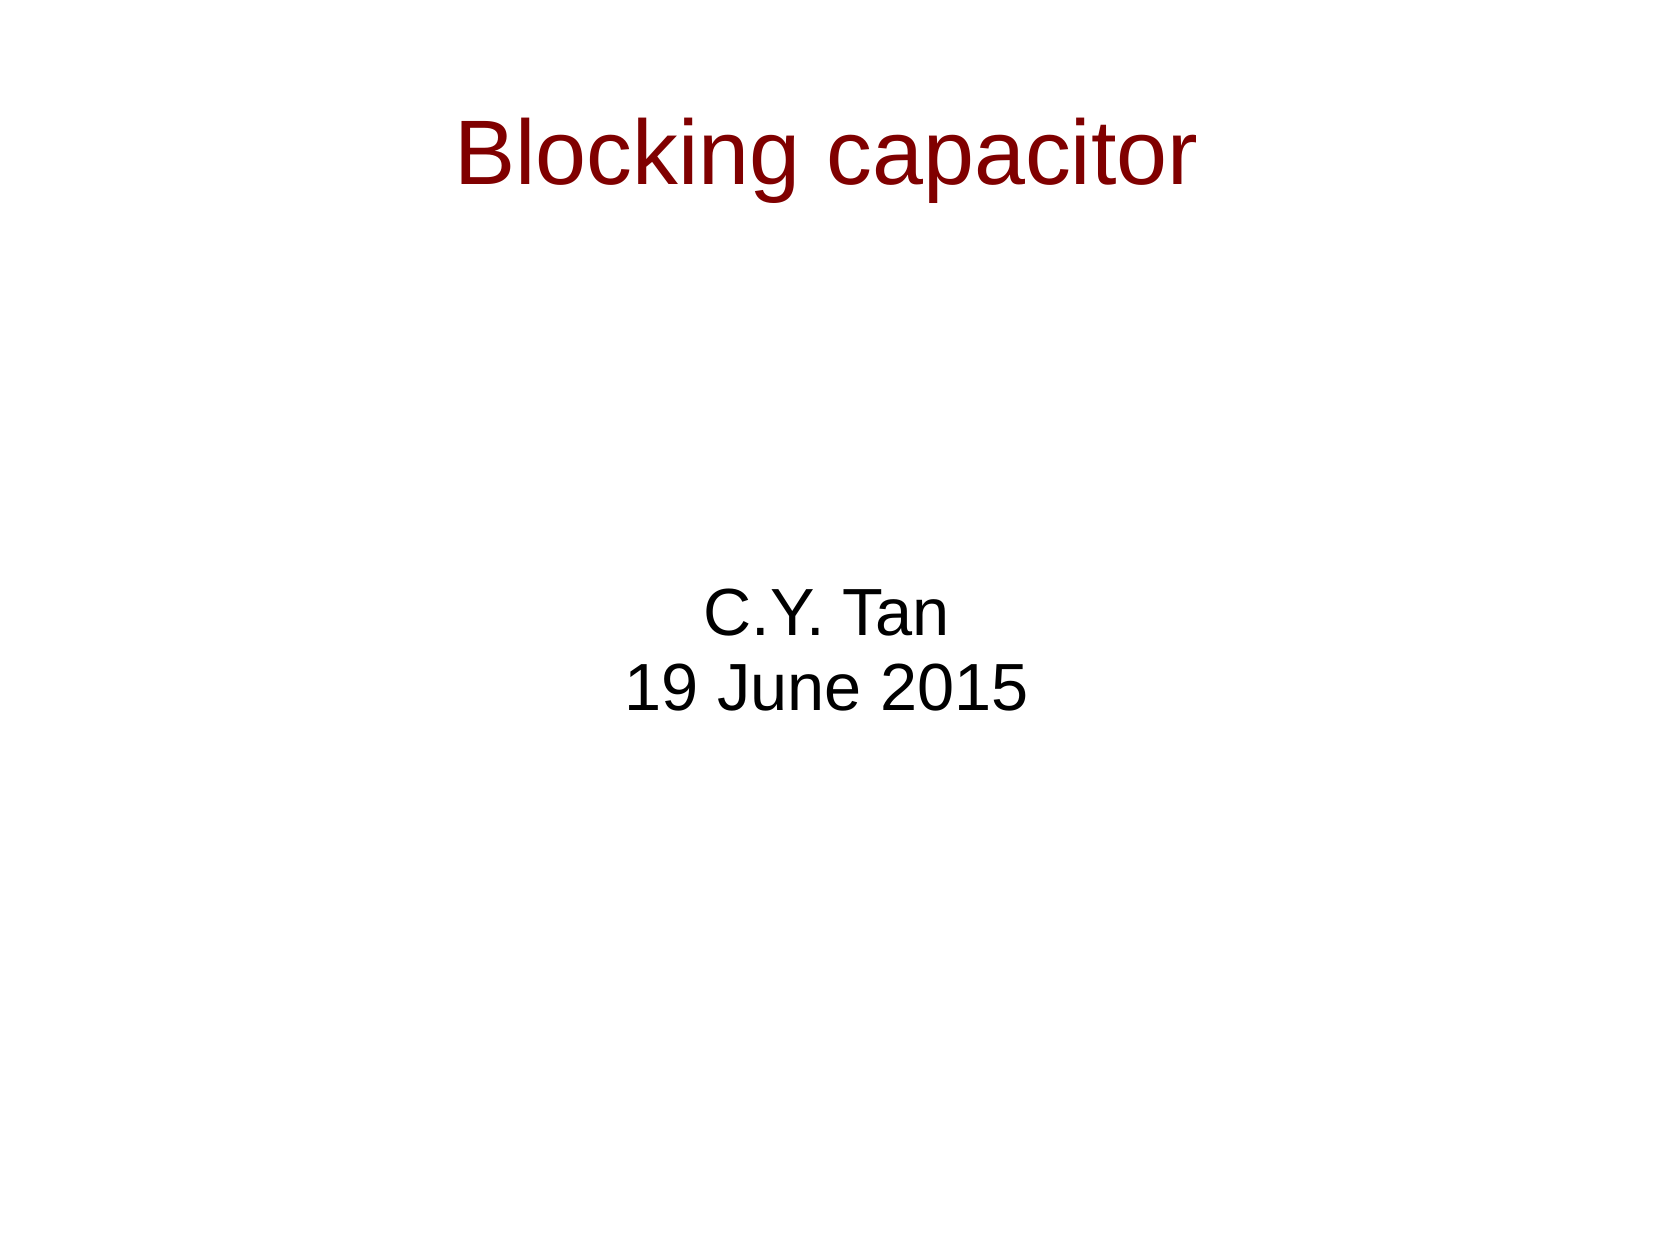

# Blocking capacitor
C.Y. Tan
19 June 2015